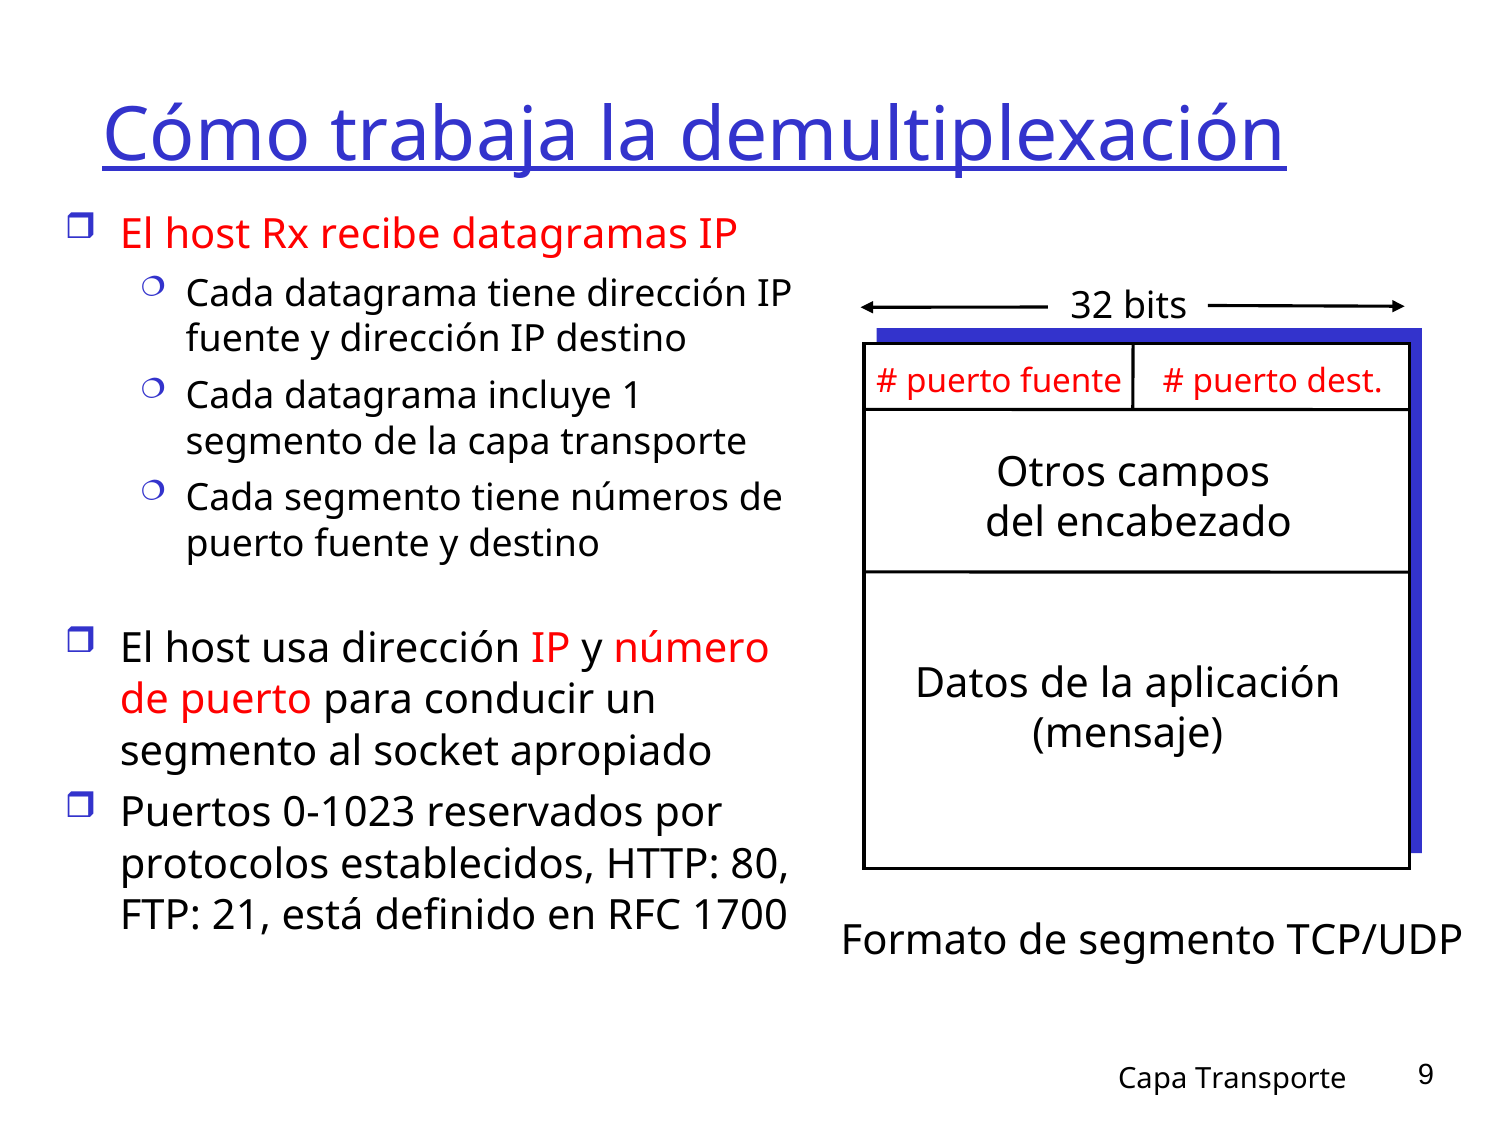

# Cómo trabaja la demultiplexación
El host Rx recibe datagramas IP
Cada datagrama tiene dirección IP fuente y dirección IP destino
Cada datagrama incluye 1 segmento de la capa transporte
Cada segmento tiene números de puerto fuente y destino
El host usa dirección IP y número de puerto para conducir un segmento al socket apropiado
Puertos 0-1023 reservados por protocolos establecidos, HTTP: 80, FTP: 21, está definido en RFC 1700
32 bits
# puerto fuente
# puerto dest.
Otros campos
del encabezado
Datos de la aplicación
(mensaje)‏
Formato de segmento TCP/UDP
9